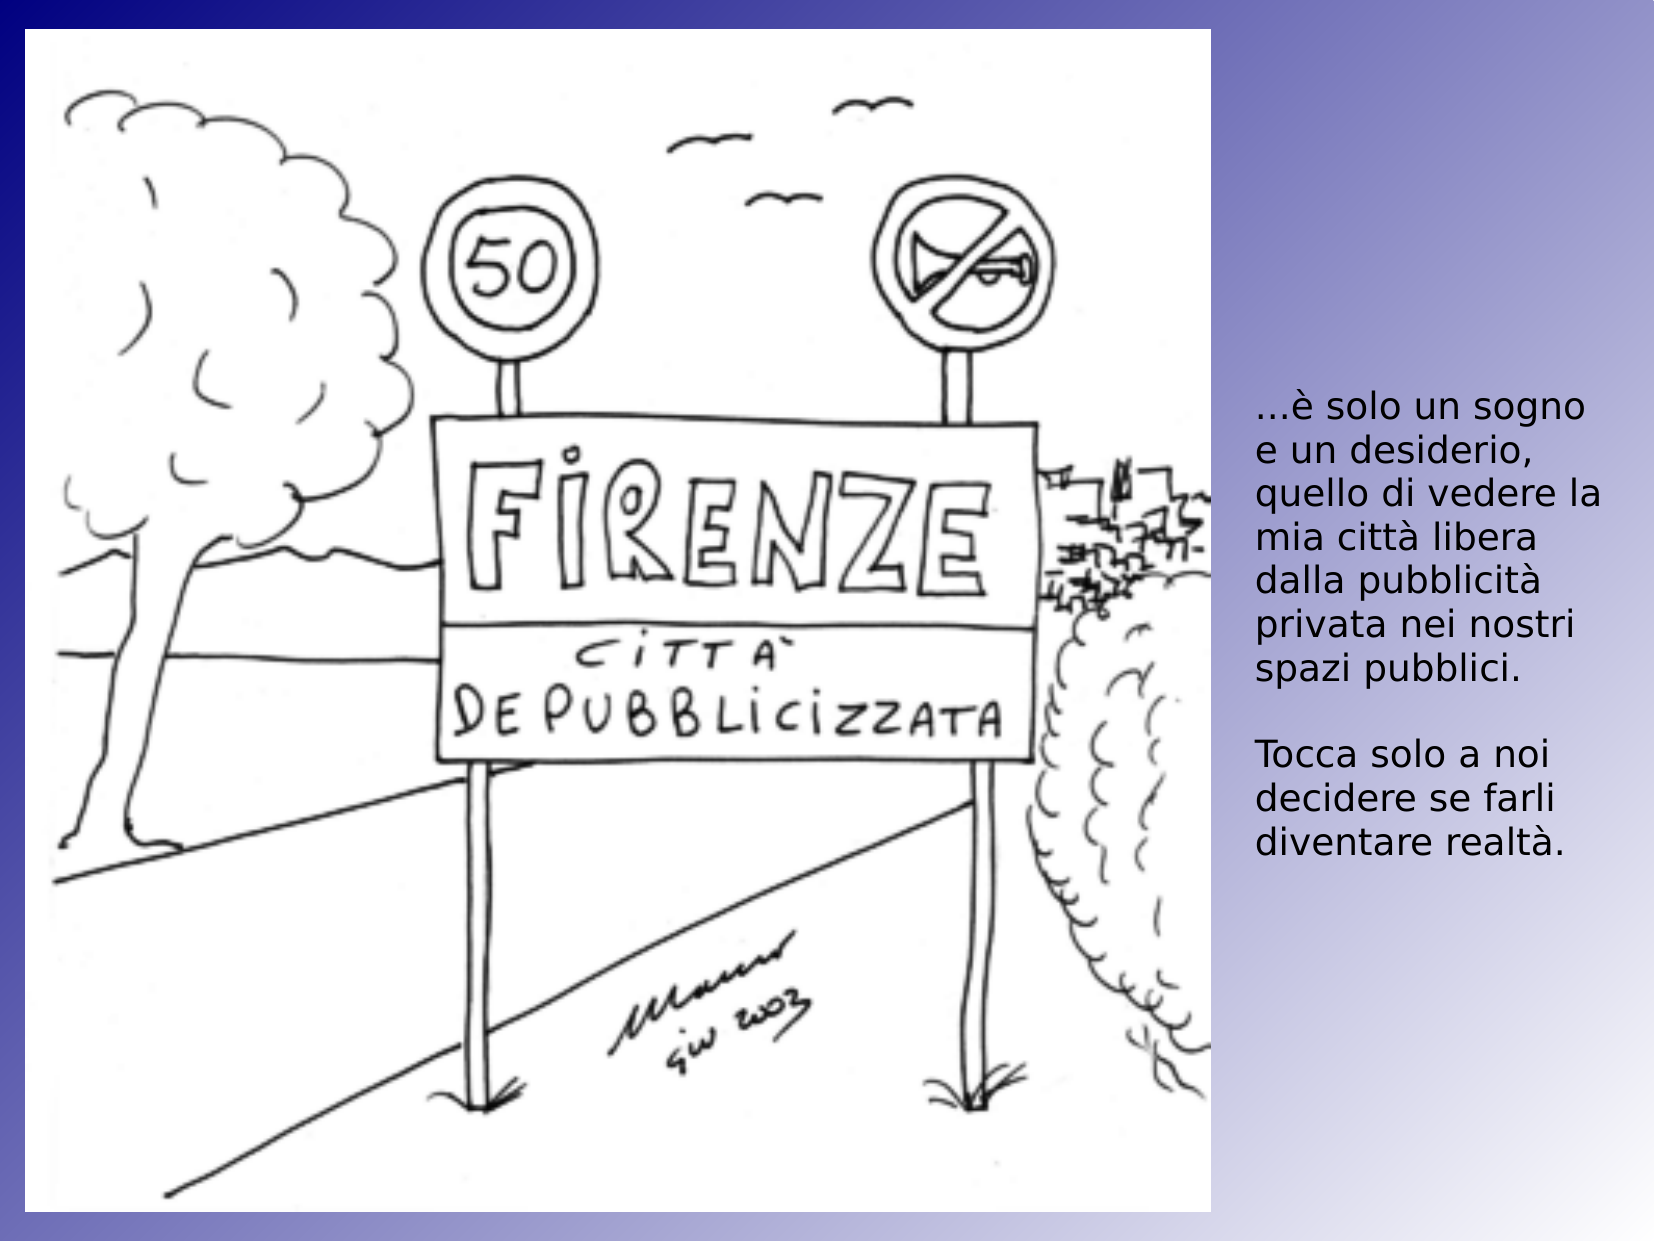

...è solo un sogno e un desiderio, quello di vedere la mia città libera dalla pubblicità privata nei nostri spazi pubblici.
Tocca solo a noi decidere se farli diventare realtà.